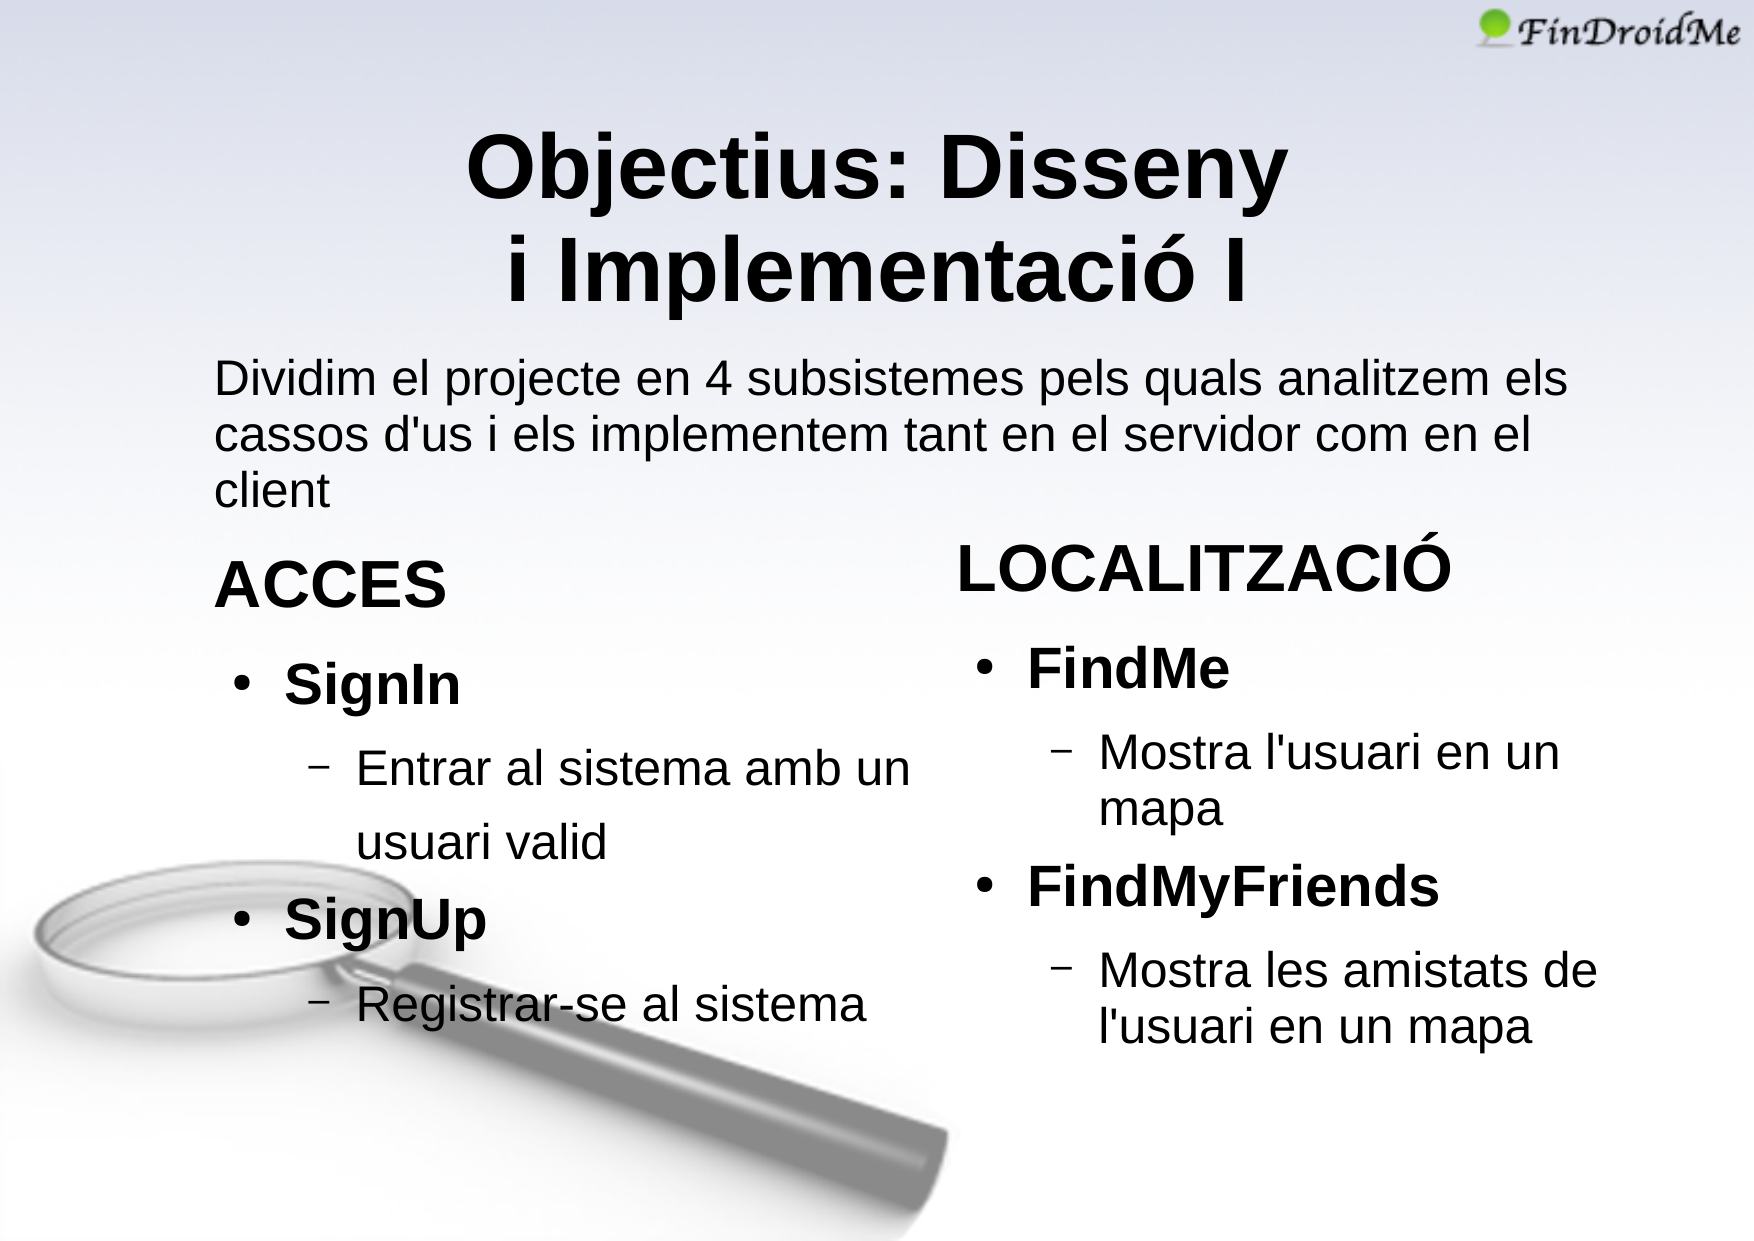

# Objectius: Disseny i Implementació I
Dividim el projecte en 4 subsistemes pels quals analitzem els cassos d'us i els implementem tant en el servidor com en el client
ACCES
SignIn
Entrar al sistema amb un
usuari valid
SignUp
Registrar-se al sistema
LOCALITZACIÓ
FindMe
Mostra l'usuari en un mapa
FindMyFriends
Mostra les amistats de l'usuari en un mapa